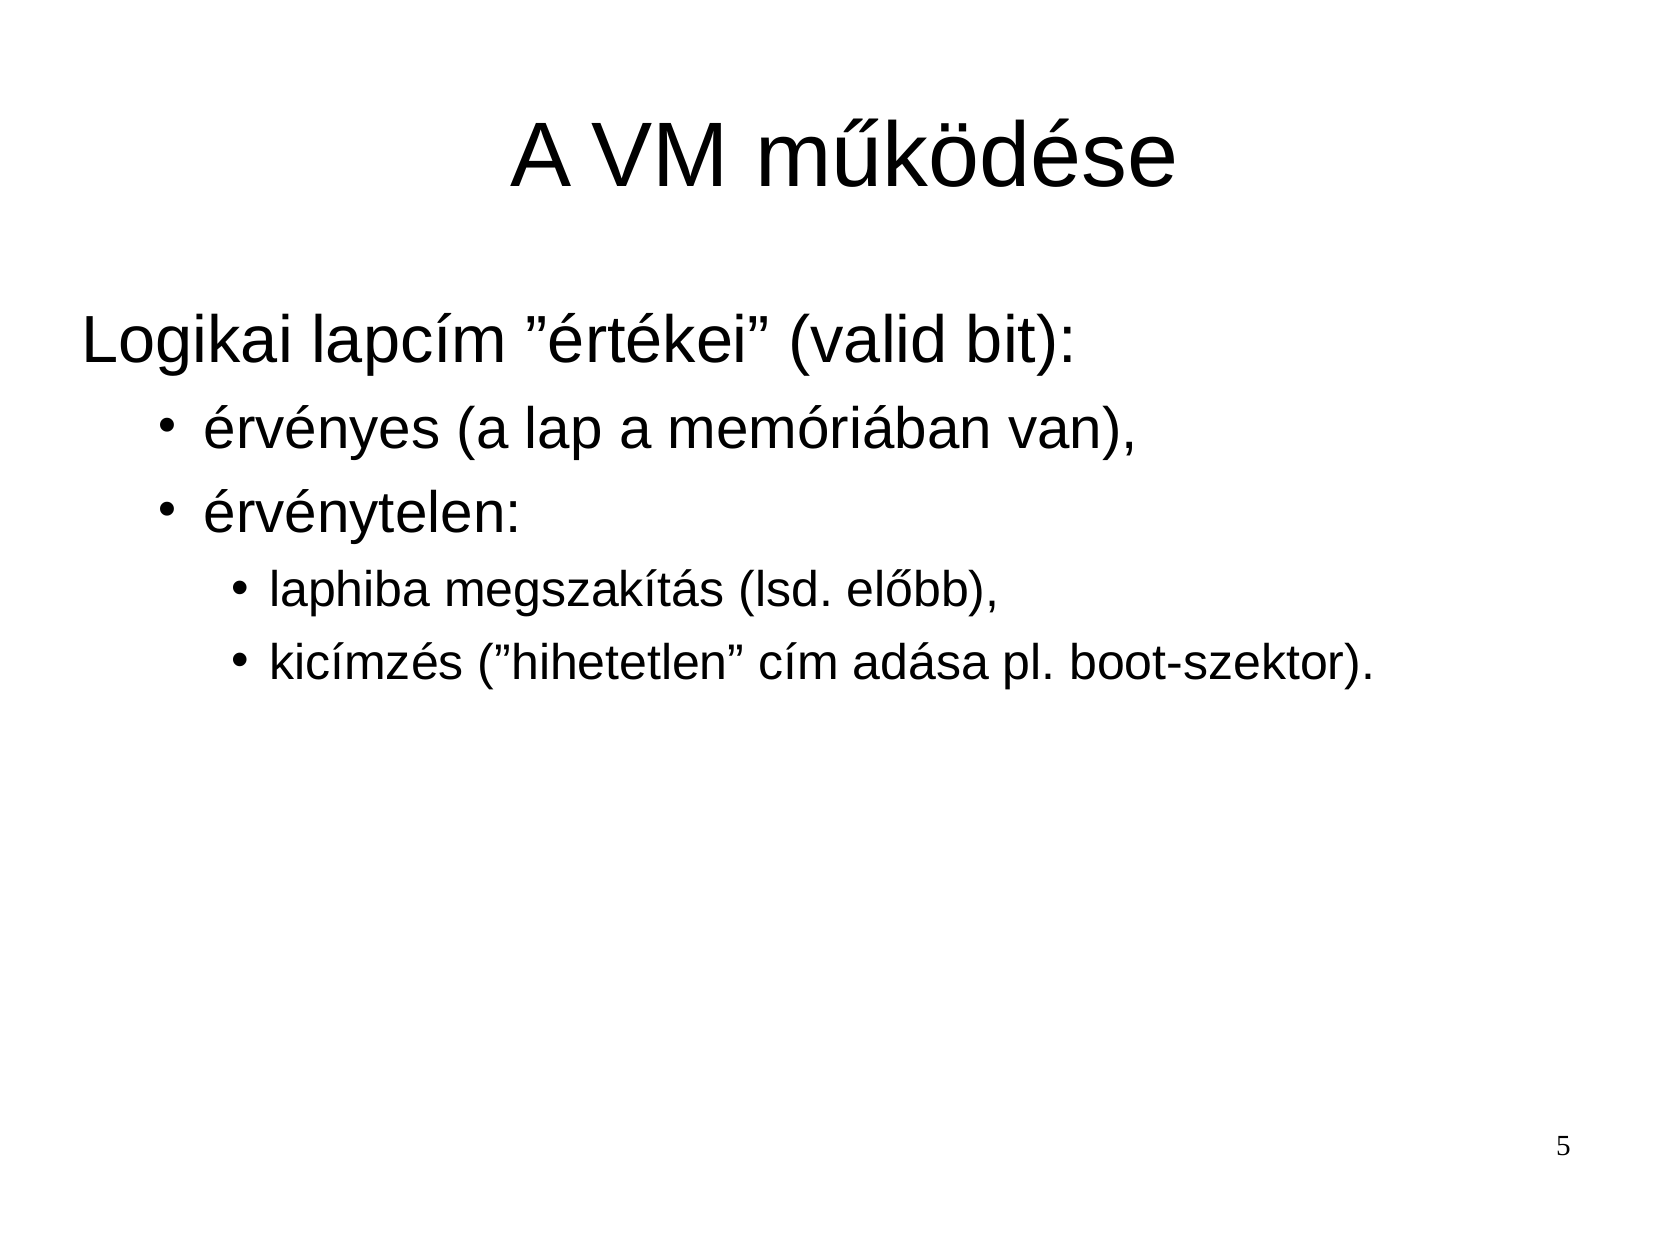

# A VM működése
Logikai lapcím ”értékei” (valid bit):
érvényes (a lap a memóriában van),
érvénytelen:
laphiba megszakítás (lsd. előbb),
kicímzés (”hihetetlen” cím adása pl. boot-szektor).
5